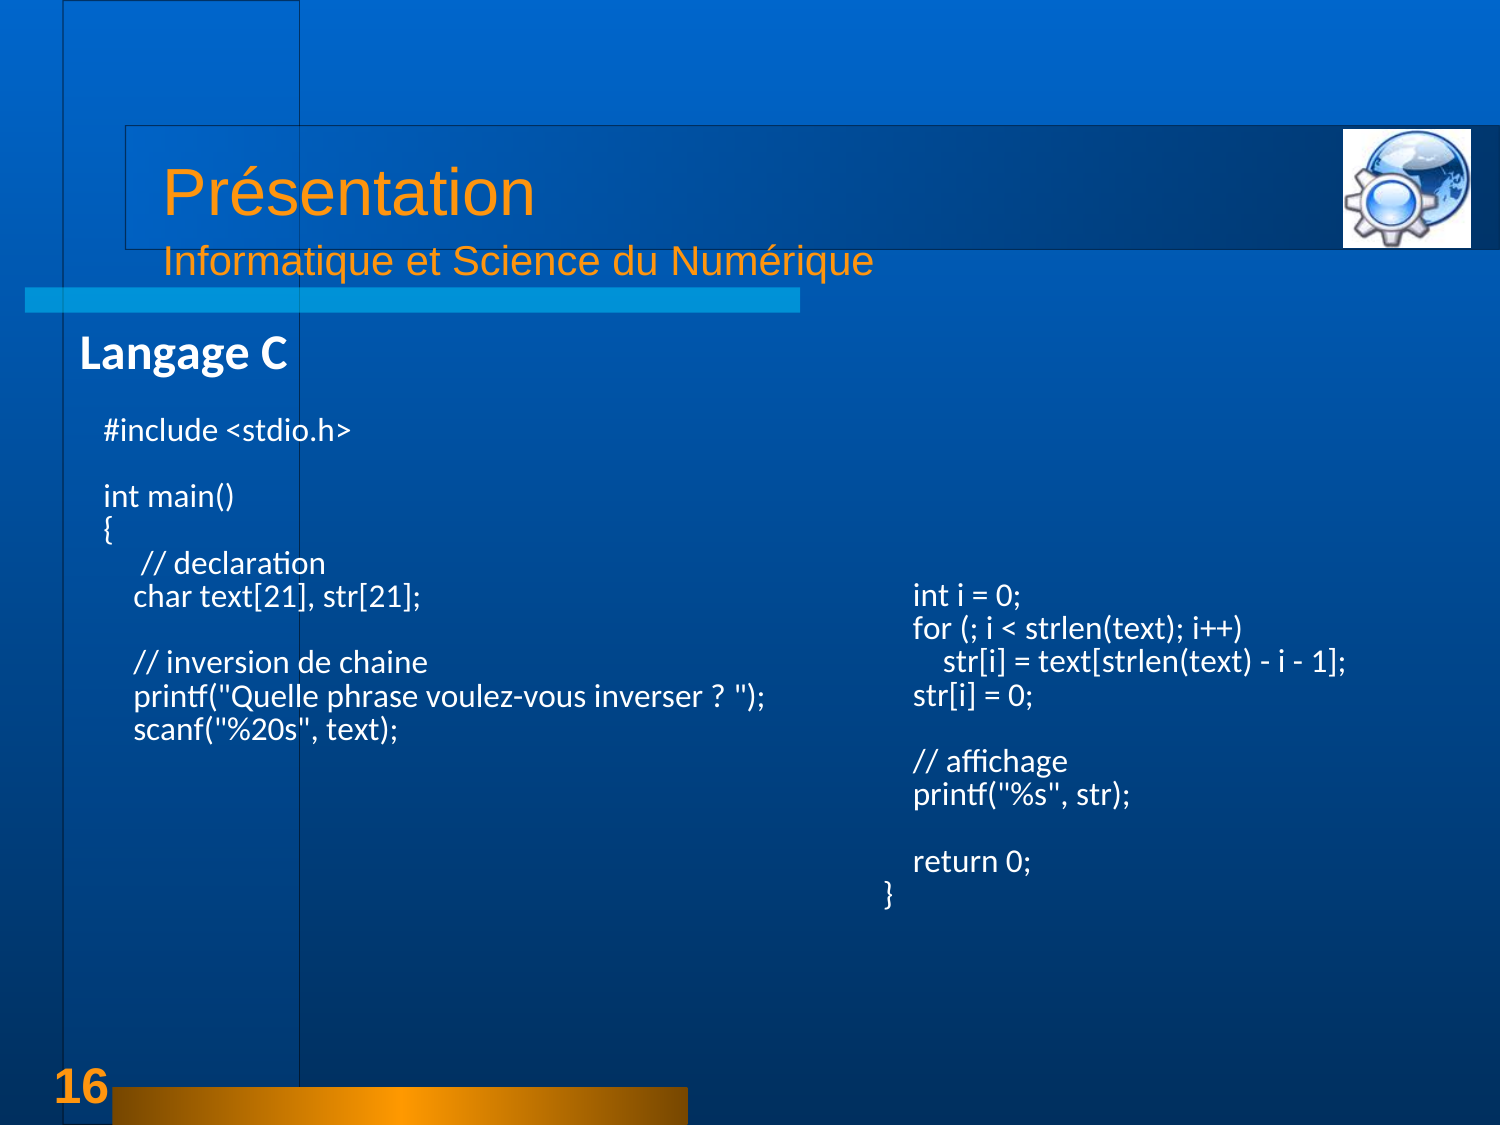

Langage C
#include <stdio.h>
int main()
{
 // declaration
 char text[21], str[21];
 // inversion de chaine
 printf("Quelle phrase voulez-vous inverser ? ");
 scanf("%20s", text);
 int i = 0;
 for (; i < strlen(text); i++)
 str[i] = text[strlen(text) - i - 1];
 str[i] = 0;
 // affichage
 printf("%s", str);
 return 0;
}